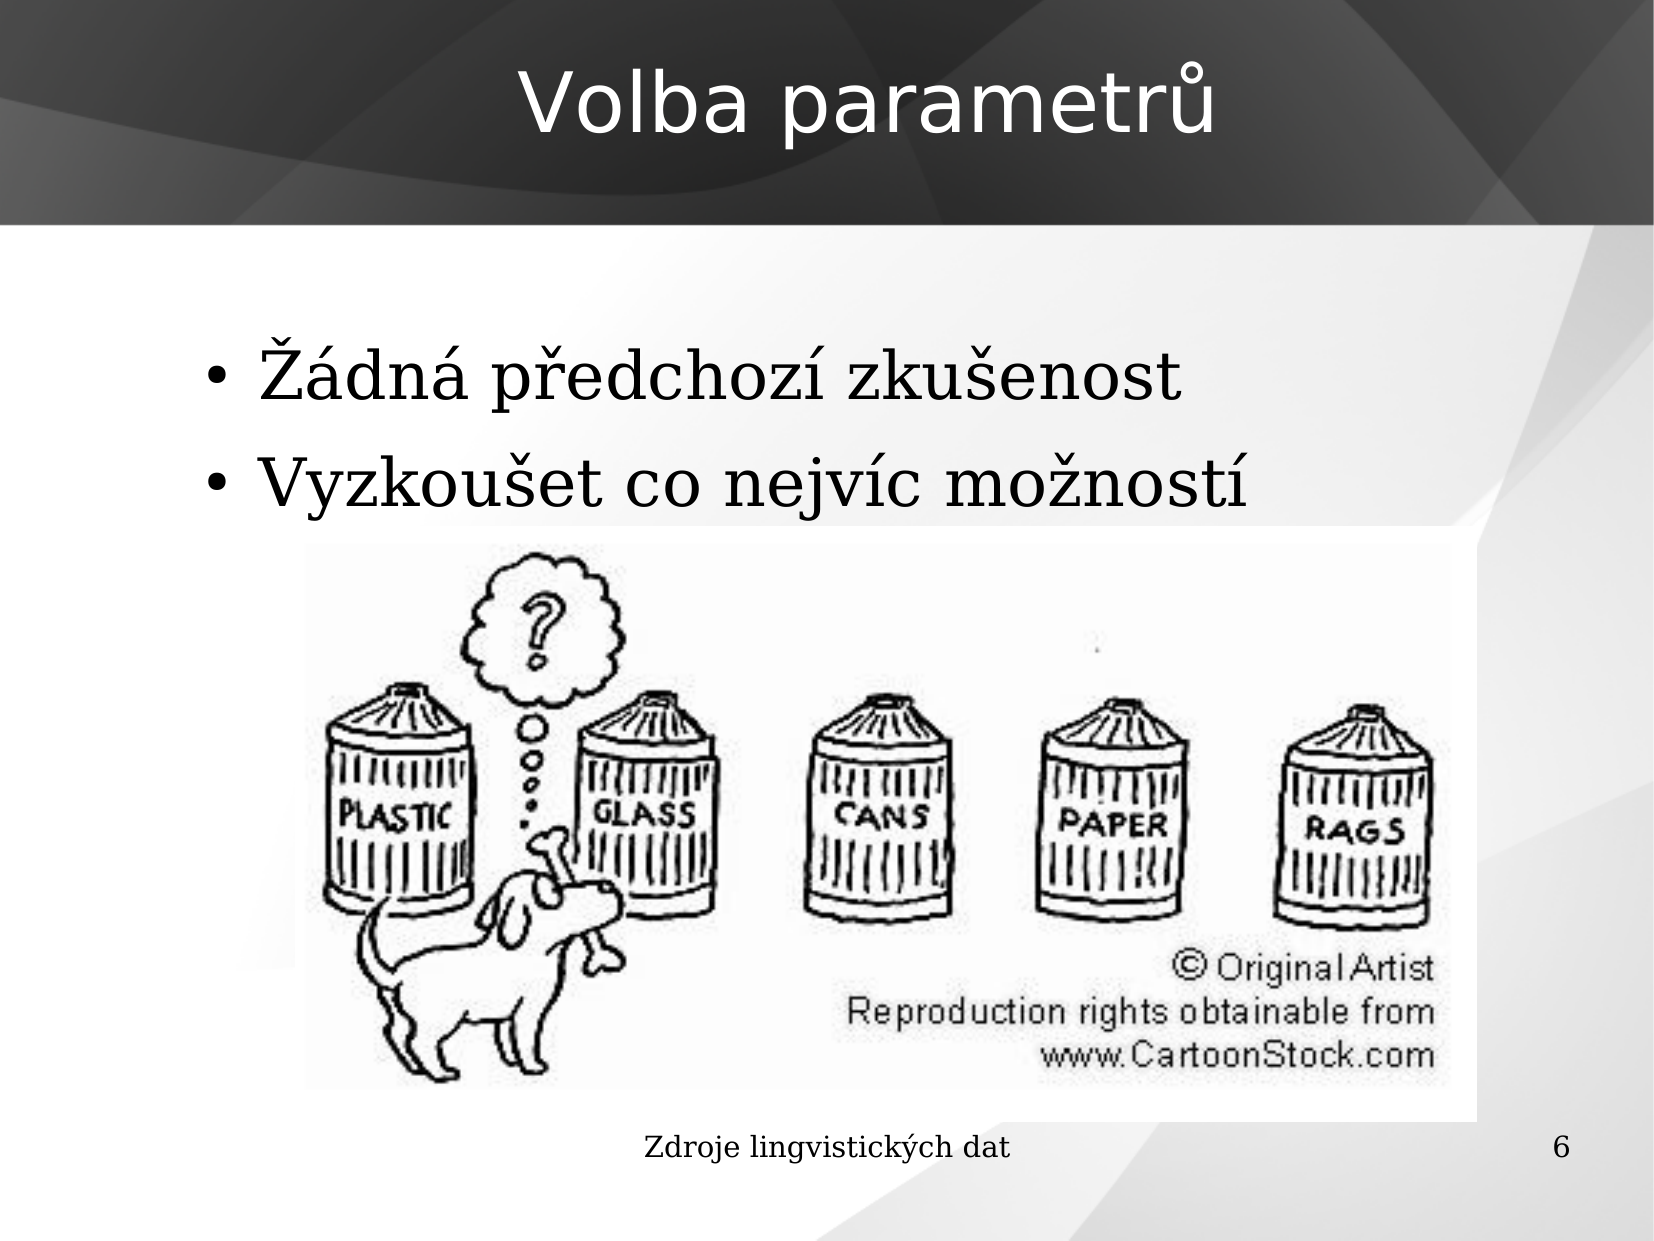

# Volba parametrů
Žádná předchozí zkušenost
Vyzkoušet co nejvíc možností
Zdroje lingvistických dat
6